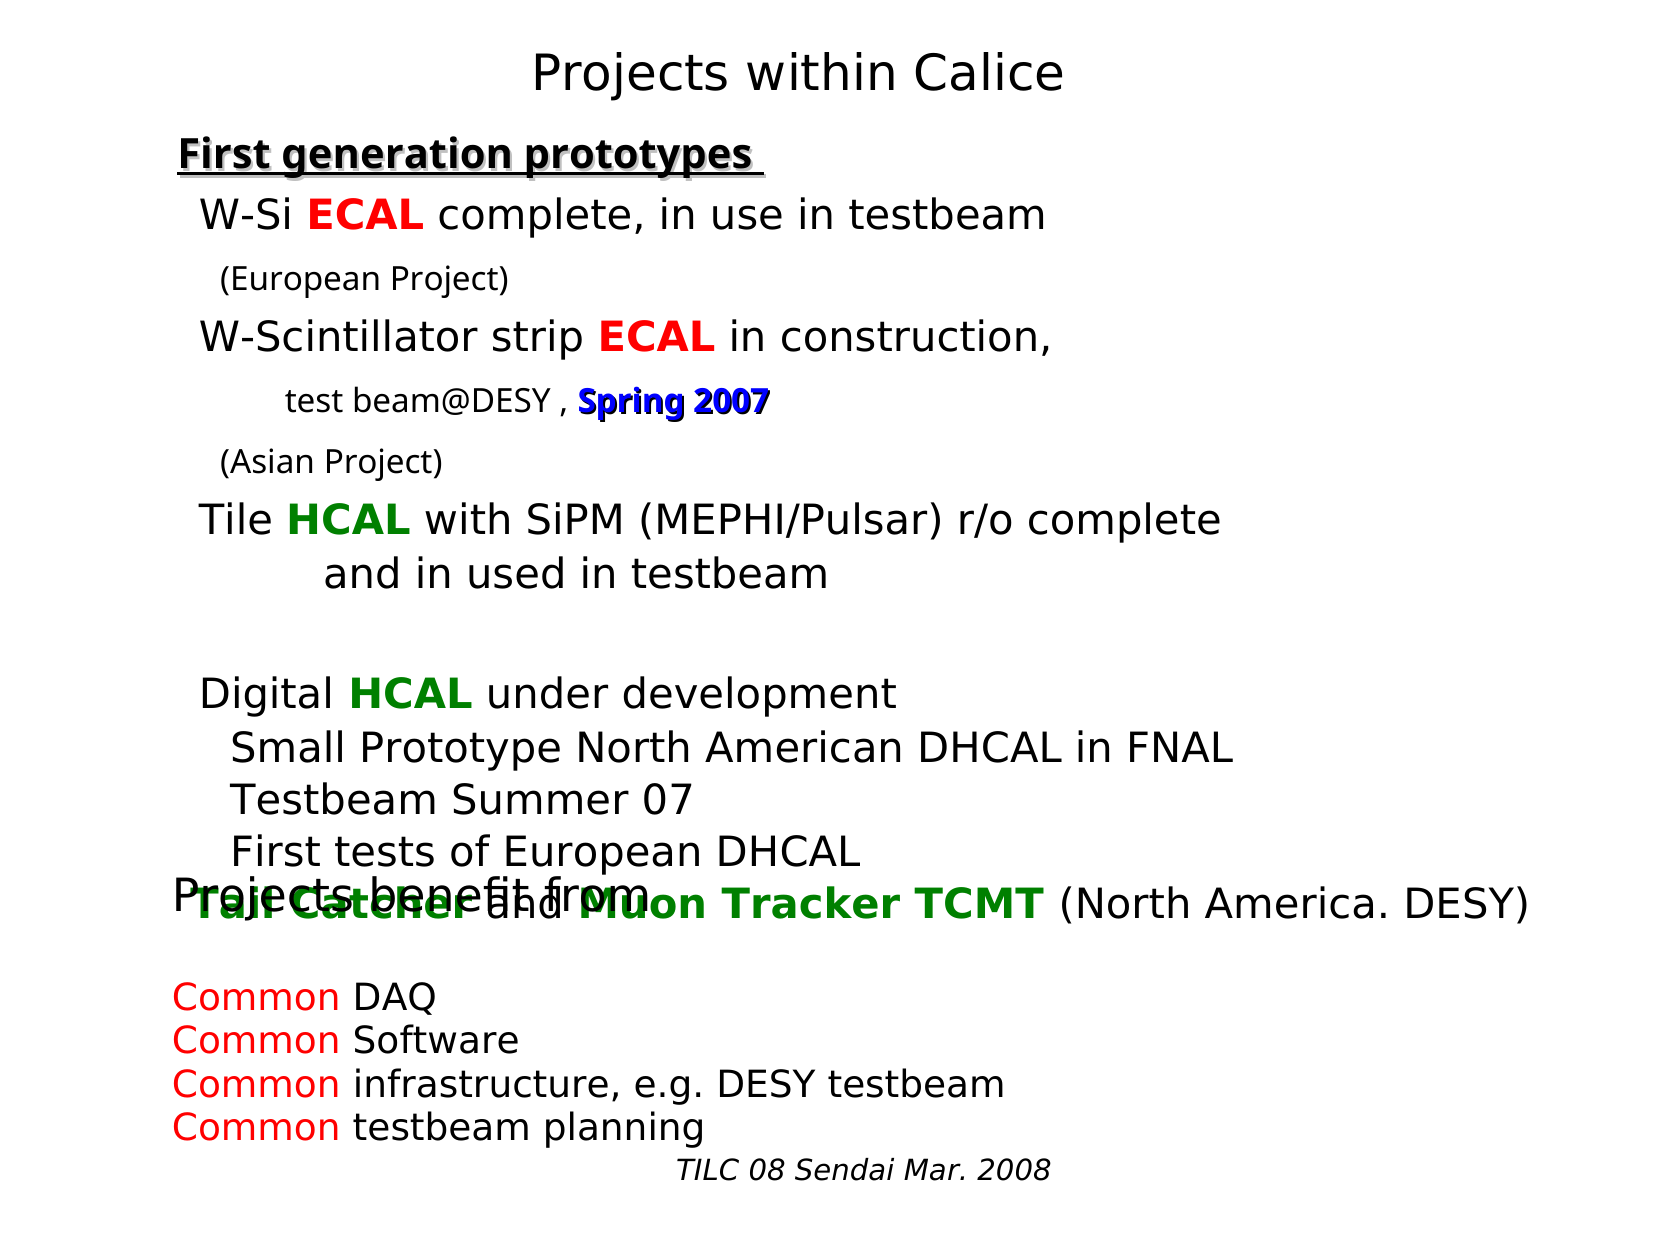

Projects within Calice
First generation prototypes
 W-Si ECAL complete, in use in testbeam
 (European Project)
 W-Scintillator strip ECAL in construction,
 test beam@DESY , Spring 2007
 (Asian Project)
 Tile HCAL with SiPM (MEPHI/Pulsar) r/o complete
 and in used in testbeam
 Digital HCAL under development
 Small Prototype North American DHCAL in FNAL
 Testbeam Summer 07
 First tests of European DHCAL
 Tail Catcher and Muon Tracker TCMT (North America. DESY)
Projects benefit from
Common DAQ
Common Software
Common infrastructure, e.g. DESY testbeam
Common testbeam planning